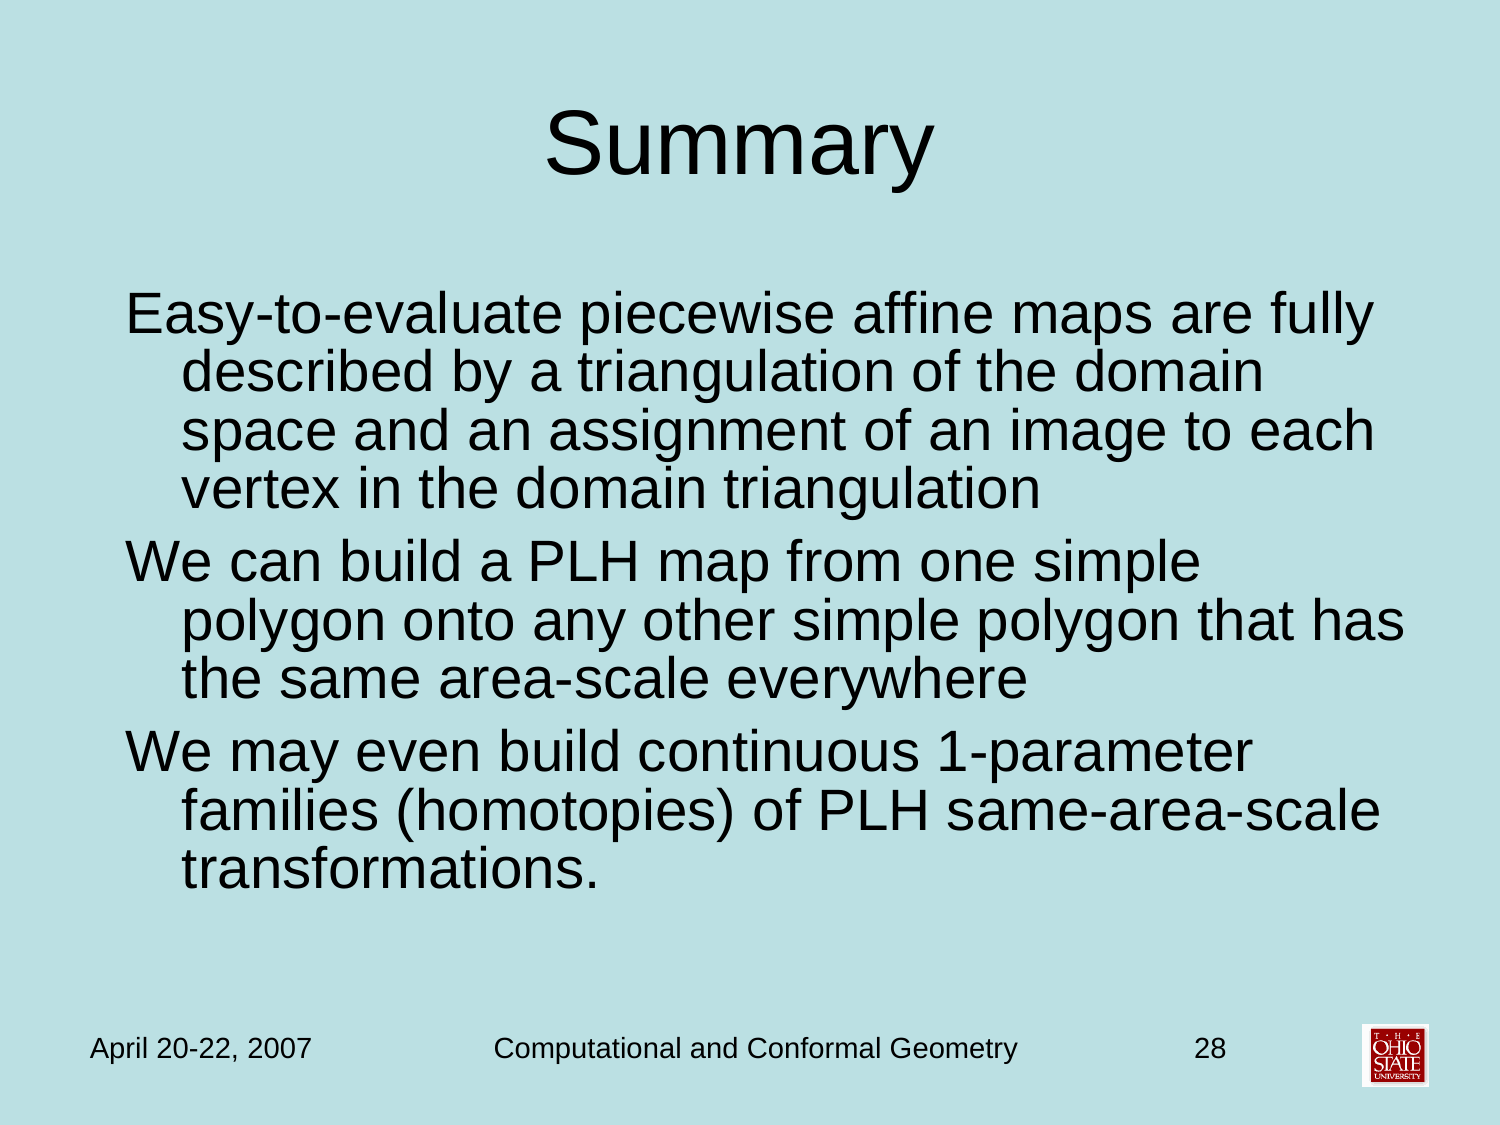

# Summary
Easy-to-evaluate piecewise affine maps are fully described by a triangulation of the domain space and an assignment of an image to each vertex in the domain triangulation
We can build a PLH map from one simple polygon onto any other simple polygon that has the same area-scale everywhere
We may even build continuous 1-parameter families (homotopies) of PLH same-area-scale transformations.
April 20-22, 2007
Computational and Conformal Geometry
28